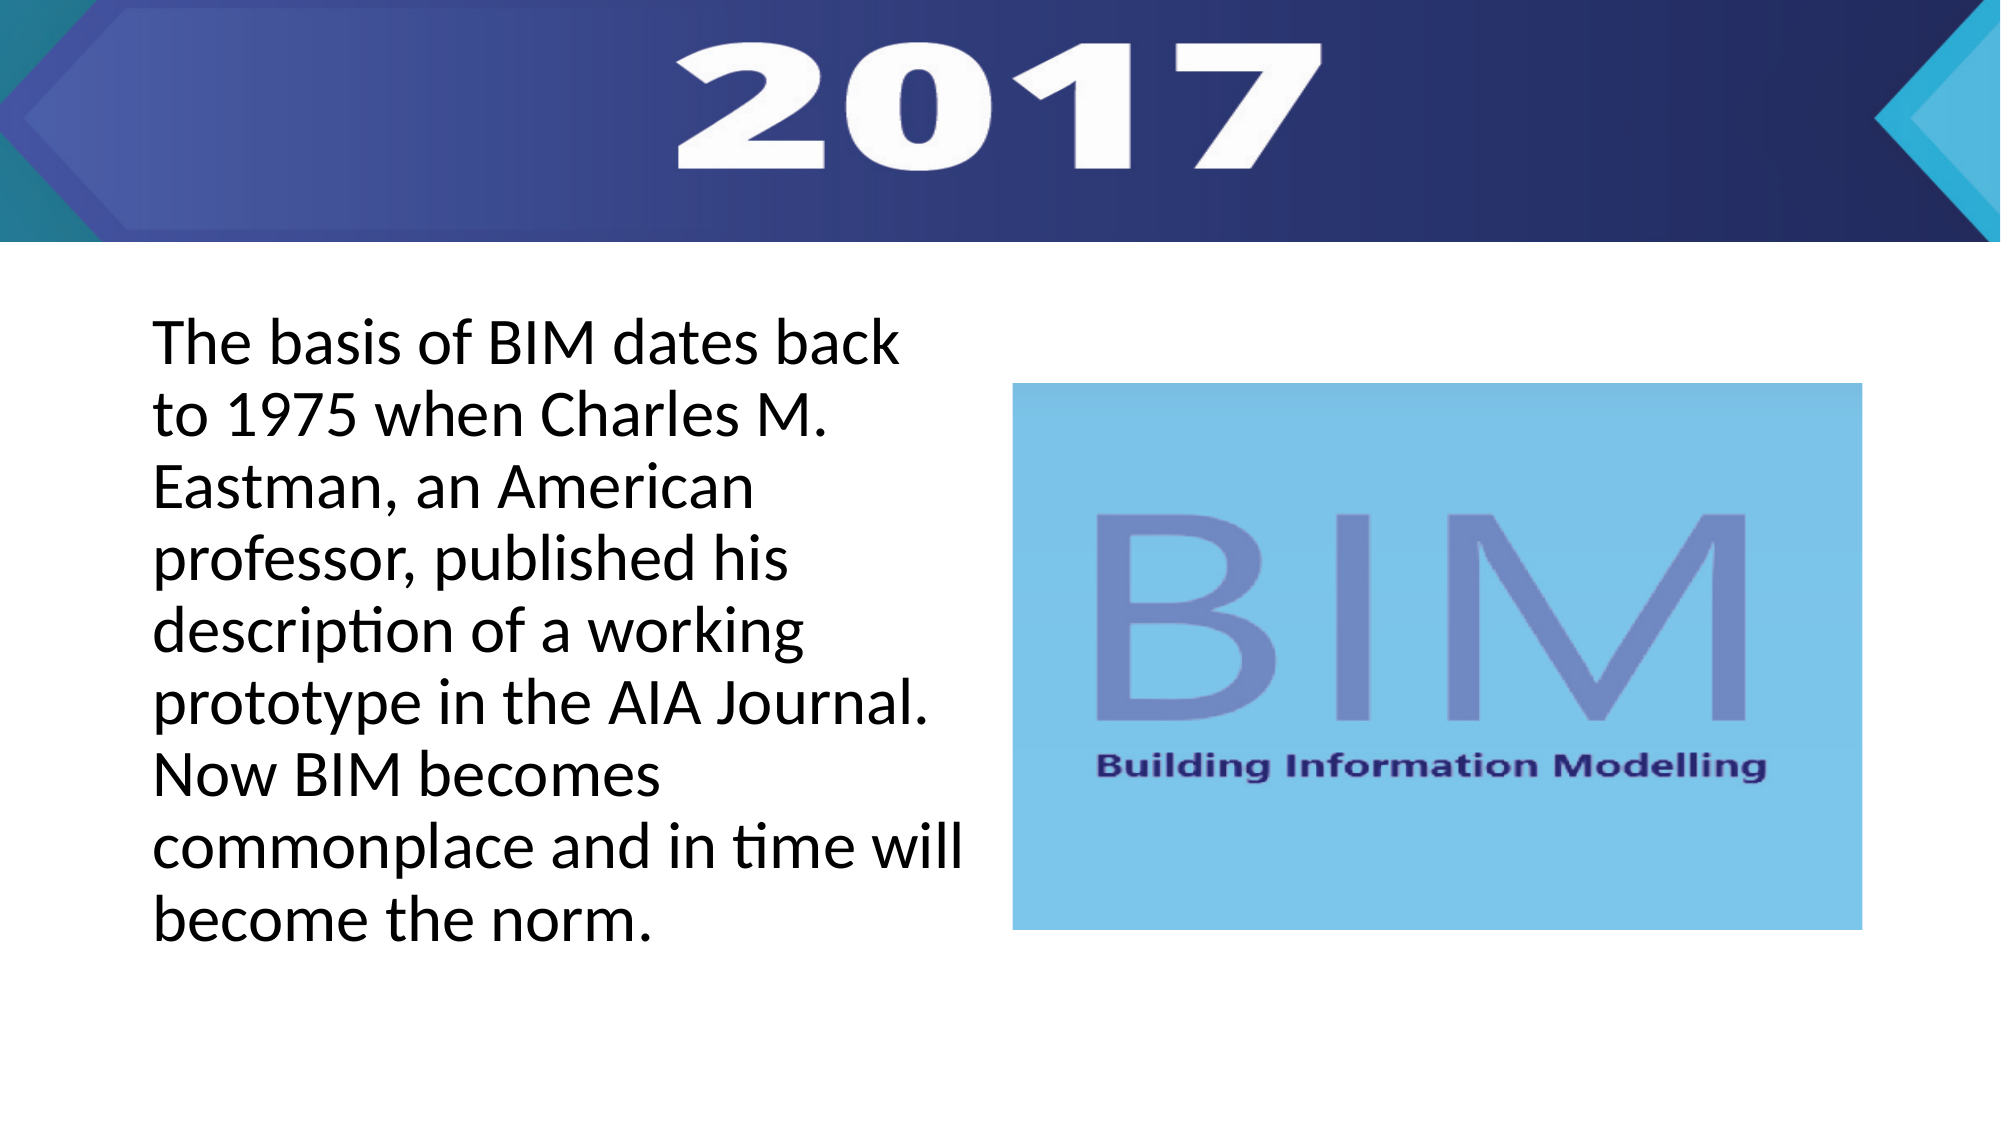

# The basis of BIM dates back to 1975 when Charles M. Eastman, an American professor, published his description of a working prototype in the AIA Journal. Now BIM becomes commonplace and in time will become the norm.